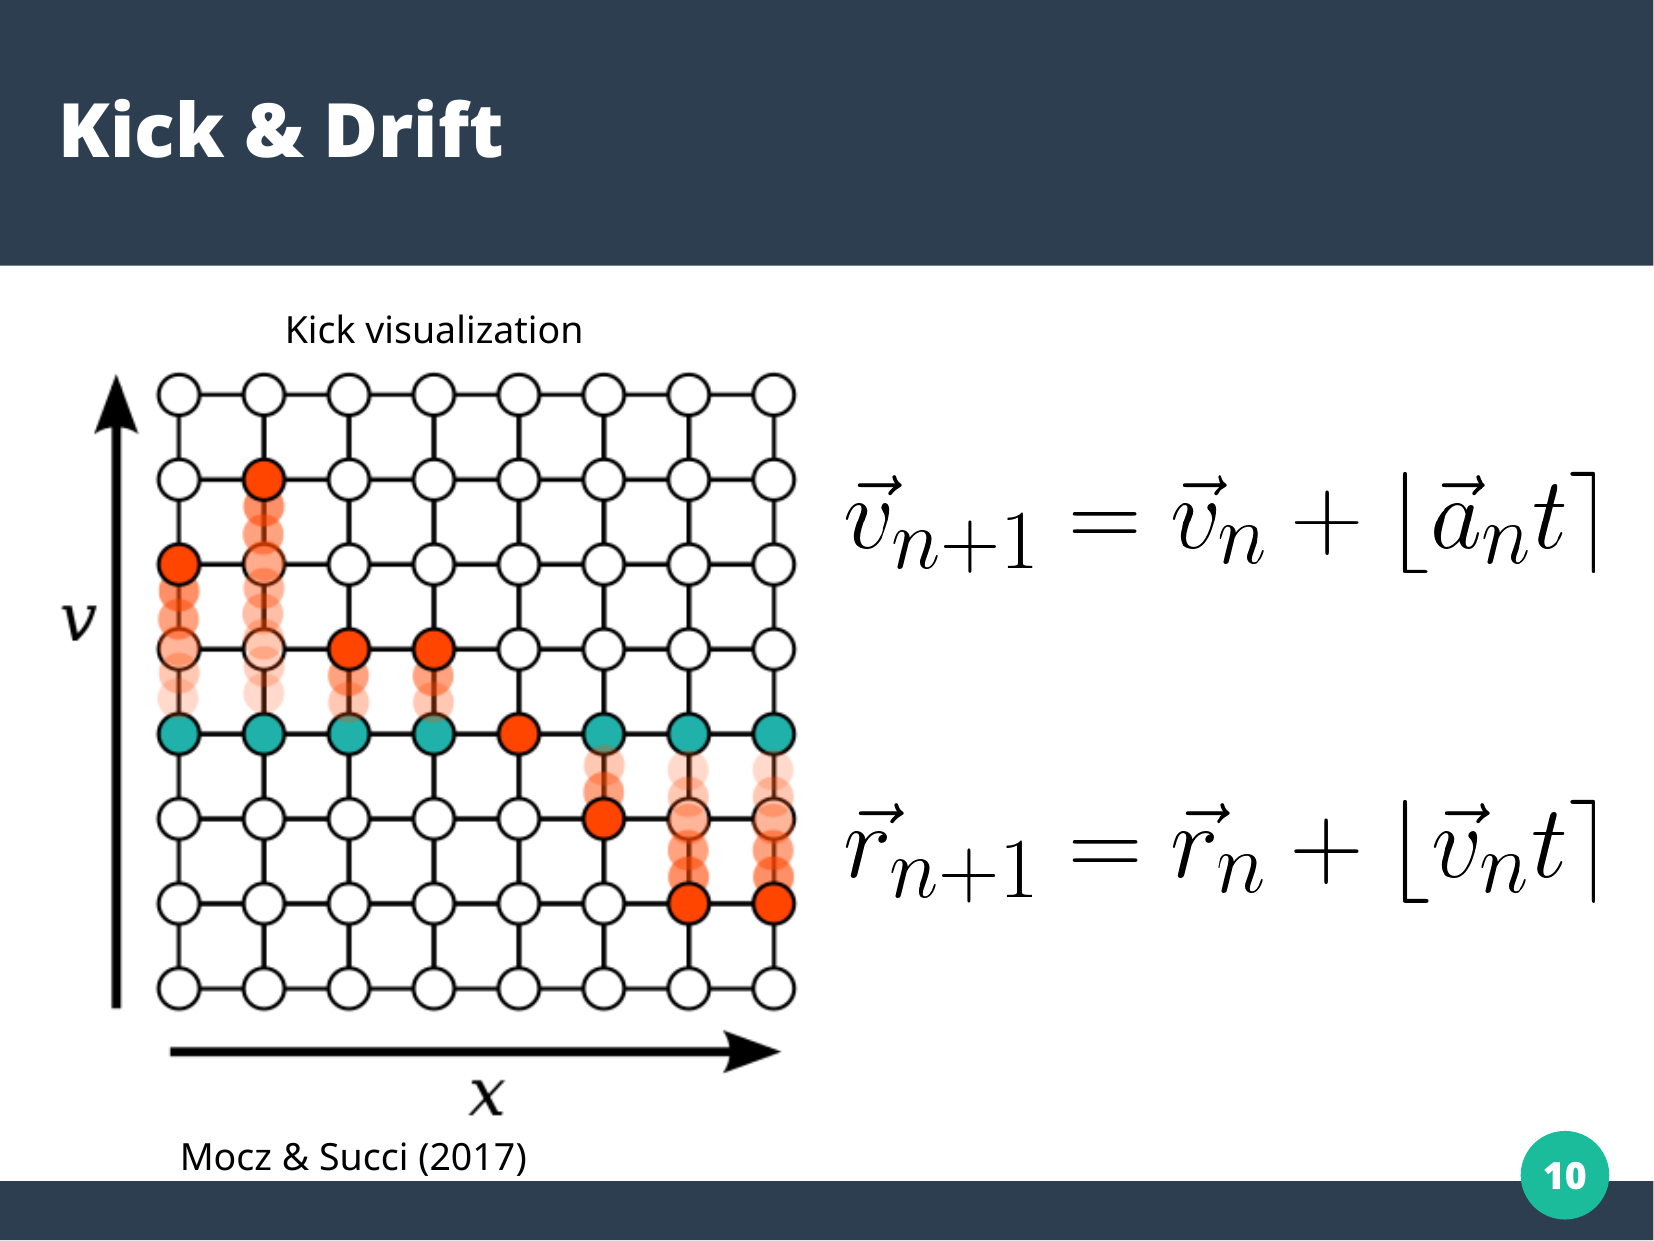

# Kick & Drift
Kick visualization
10
Mocz & Succi (2017)